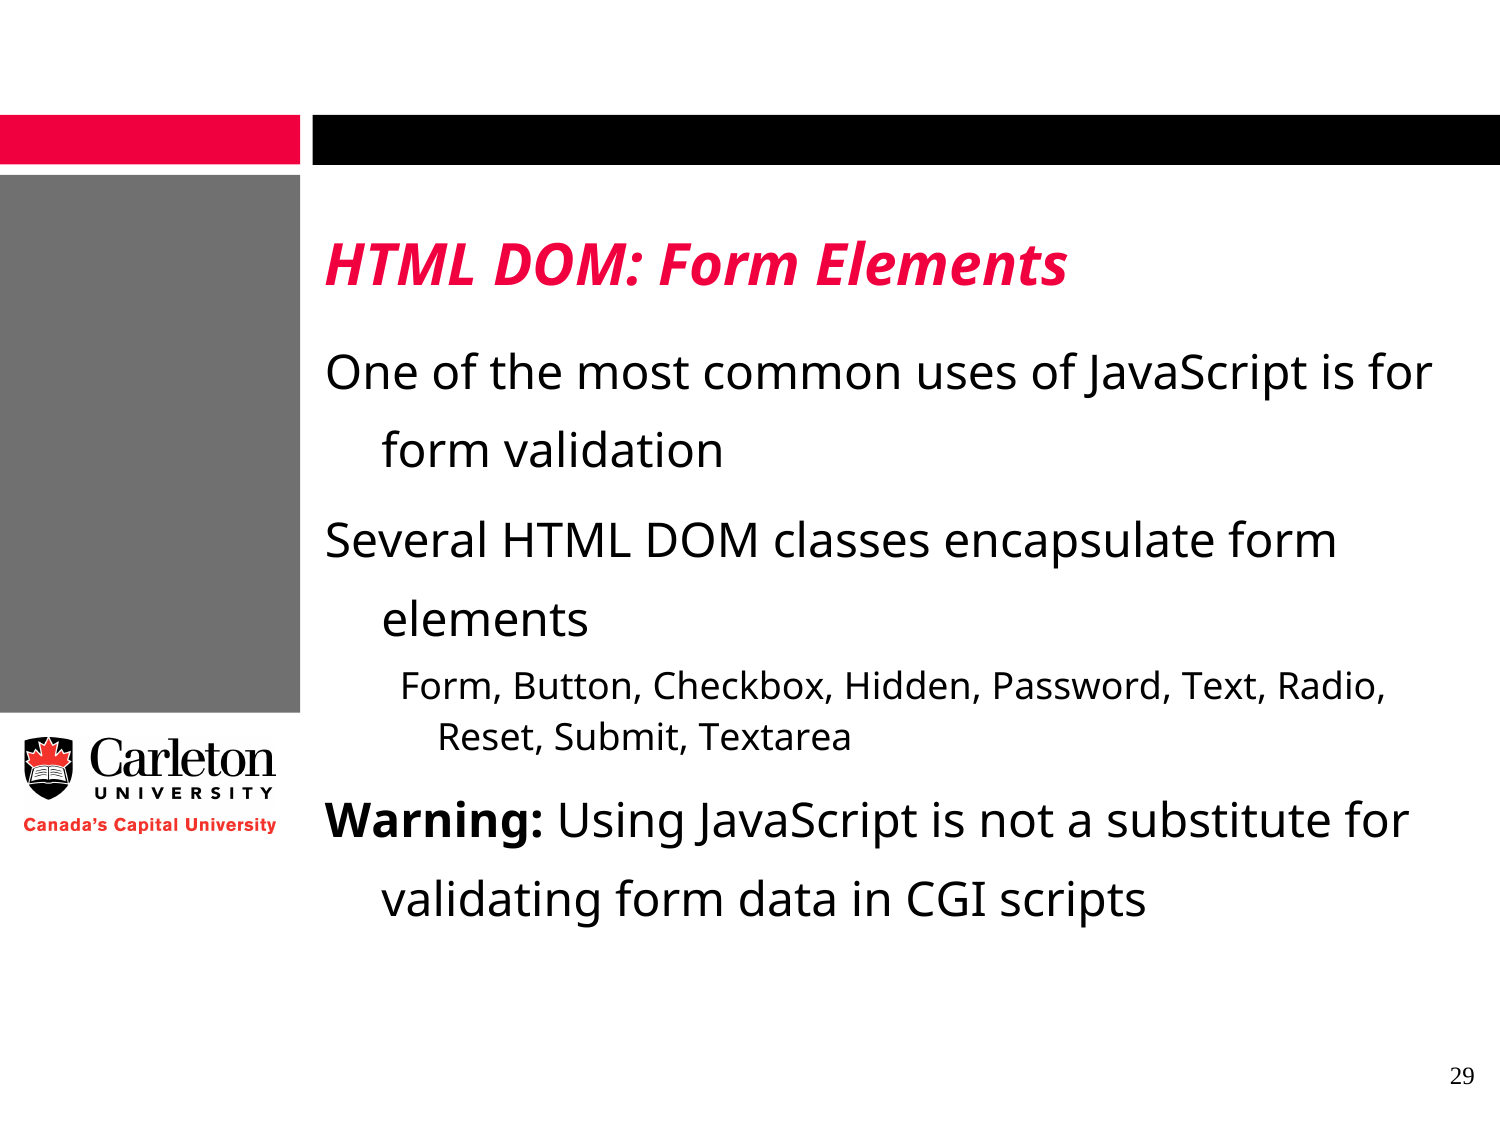

# HTML DOM: Form Elements
One of the most common uses of JavaScript is for form validation
Several HTML DOM classes encapsulate form elements
Form, Button, Checkbox, Hidden, Password, Text, Radio, Reset, Submit, Textarea
Warning: Using JavaScript is not a substitute for validating form data in CGI scripts
29